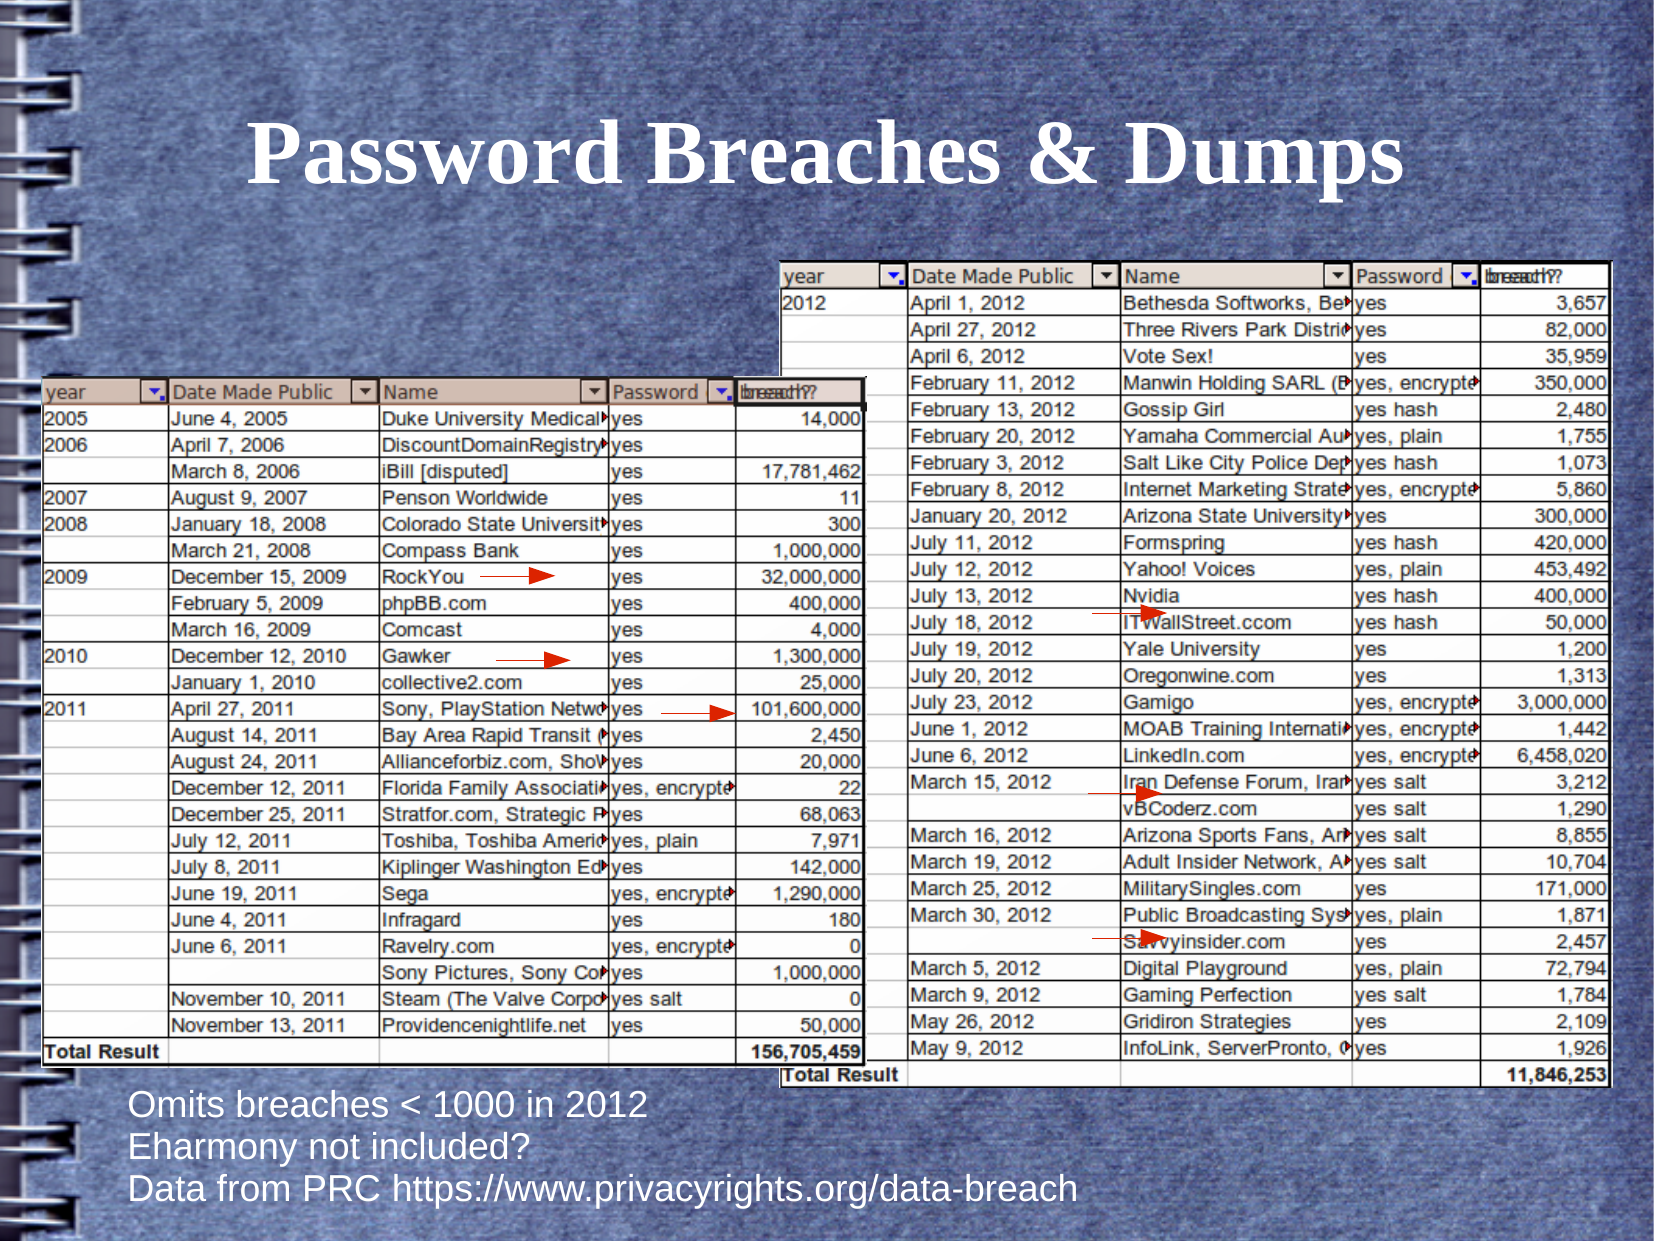

# Password Breaches & Dumps
Omits breaches < 1000 in 2012
Eharmony not included?
Data from PRC https://www.privacyrights.org/data-breach